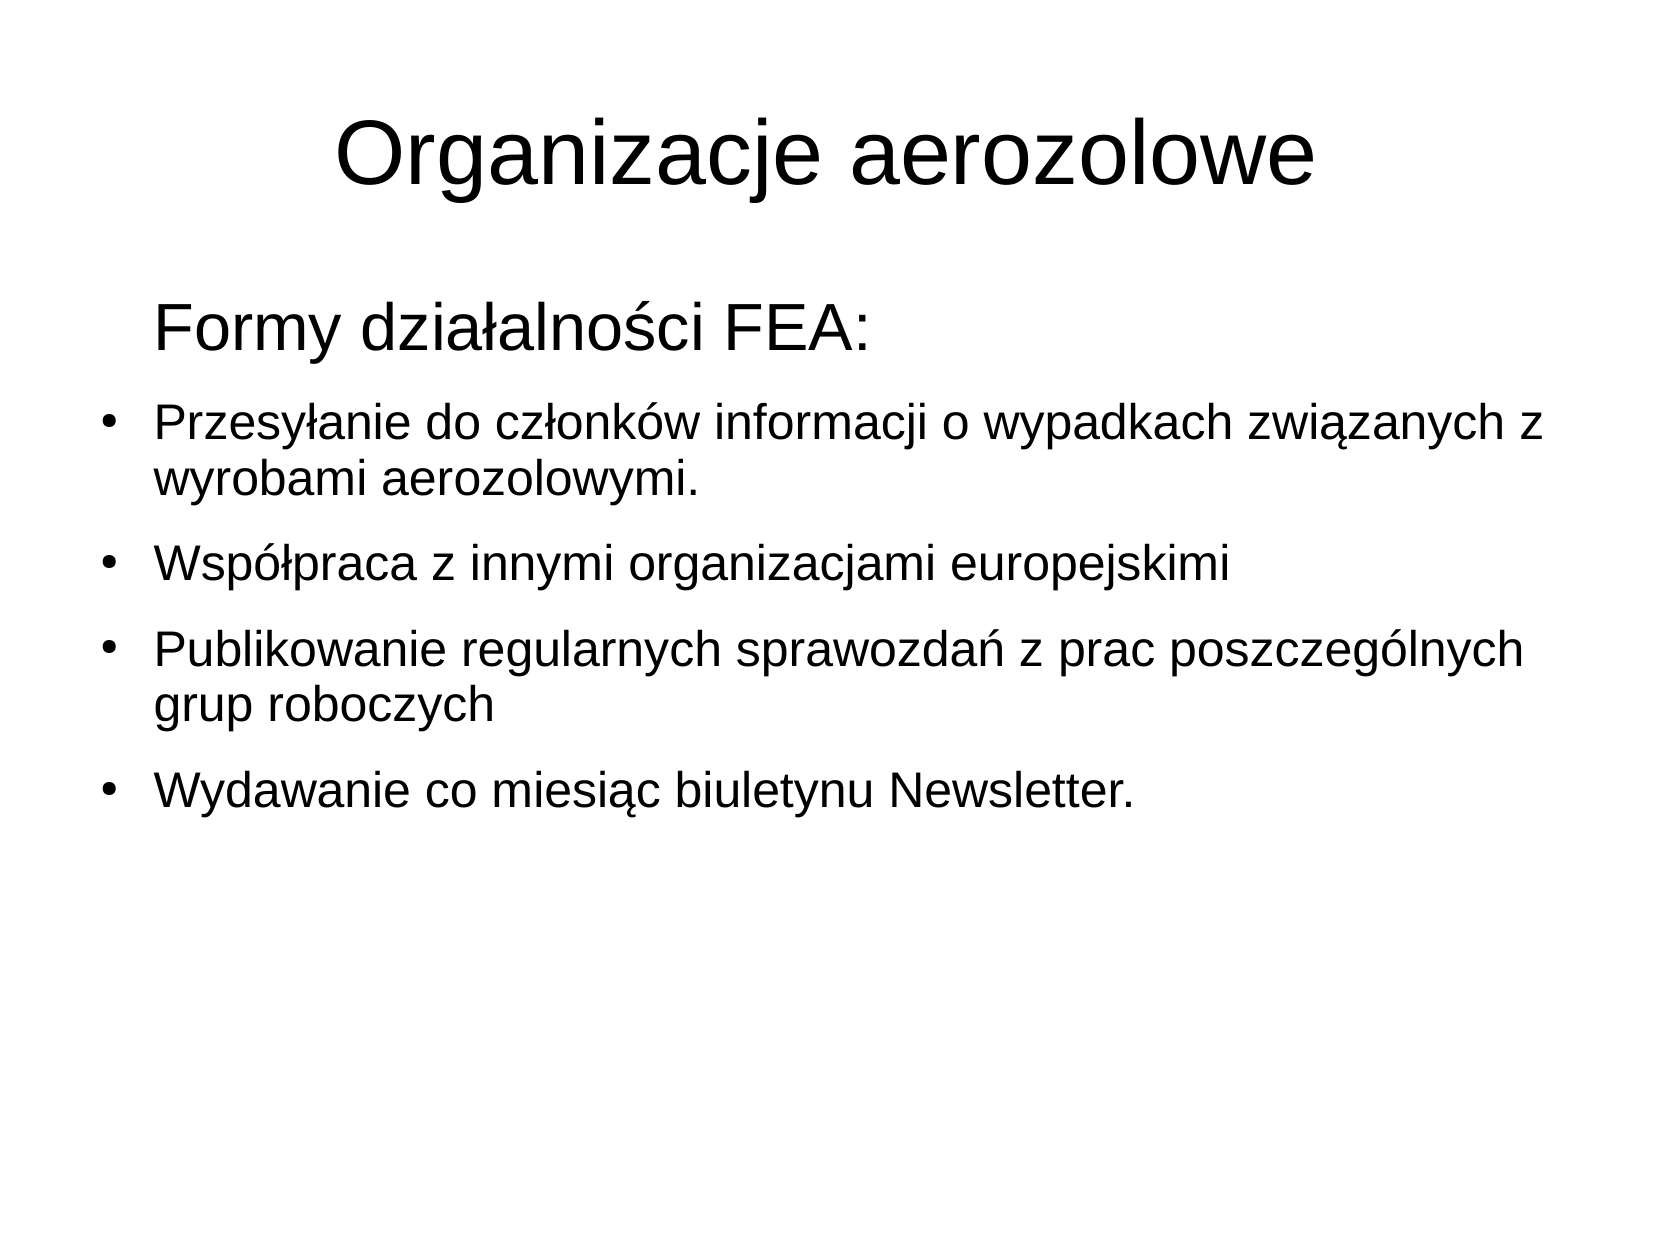

# Organizacje aerozolowe
Formy działalności FEA:
Przesyłanie do członków informacji o wypadkach związanych z wyrobami aerozolowymi.
Współpraca z innymi organizacjami europejskimi
Publikowanie regularnych sprawozdań z prac poszczególnych grup roboczych
Wydawanie co miesiąc biuletynu Newsletter.